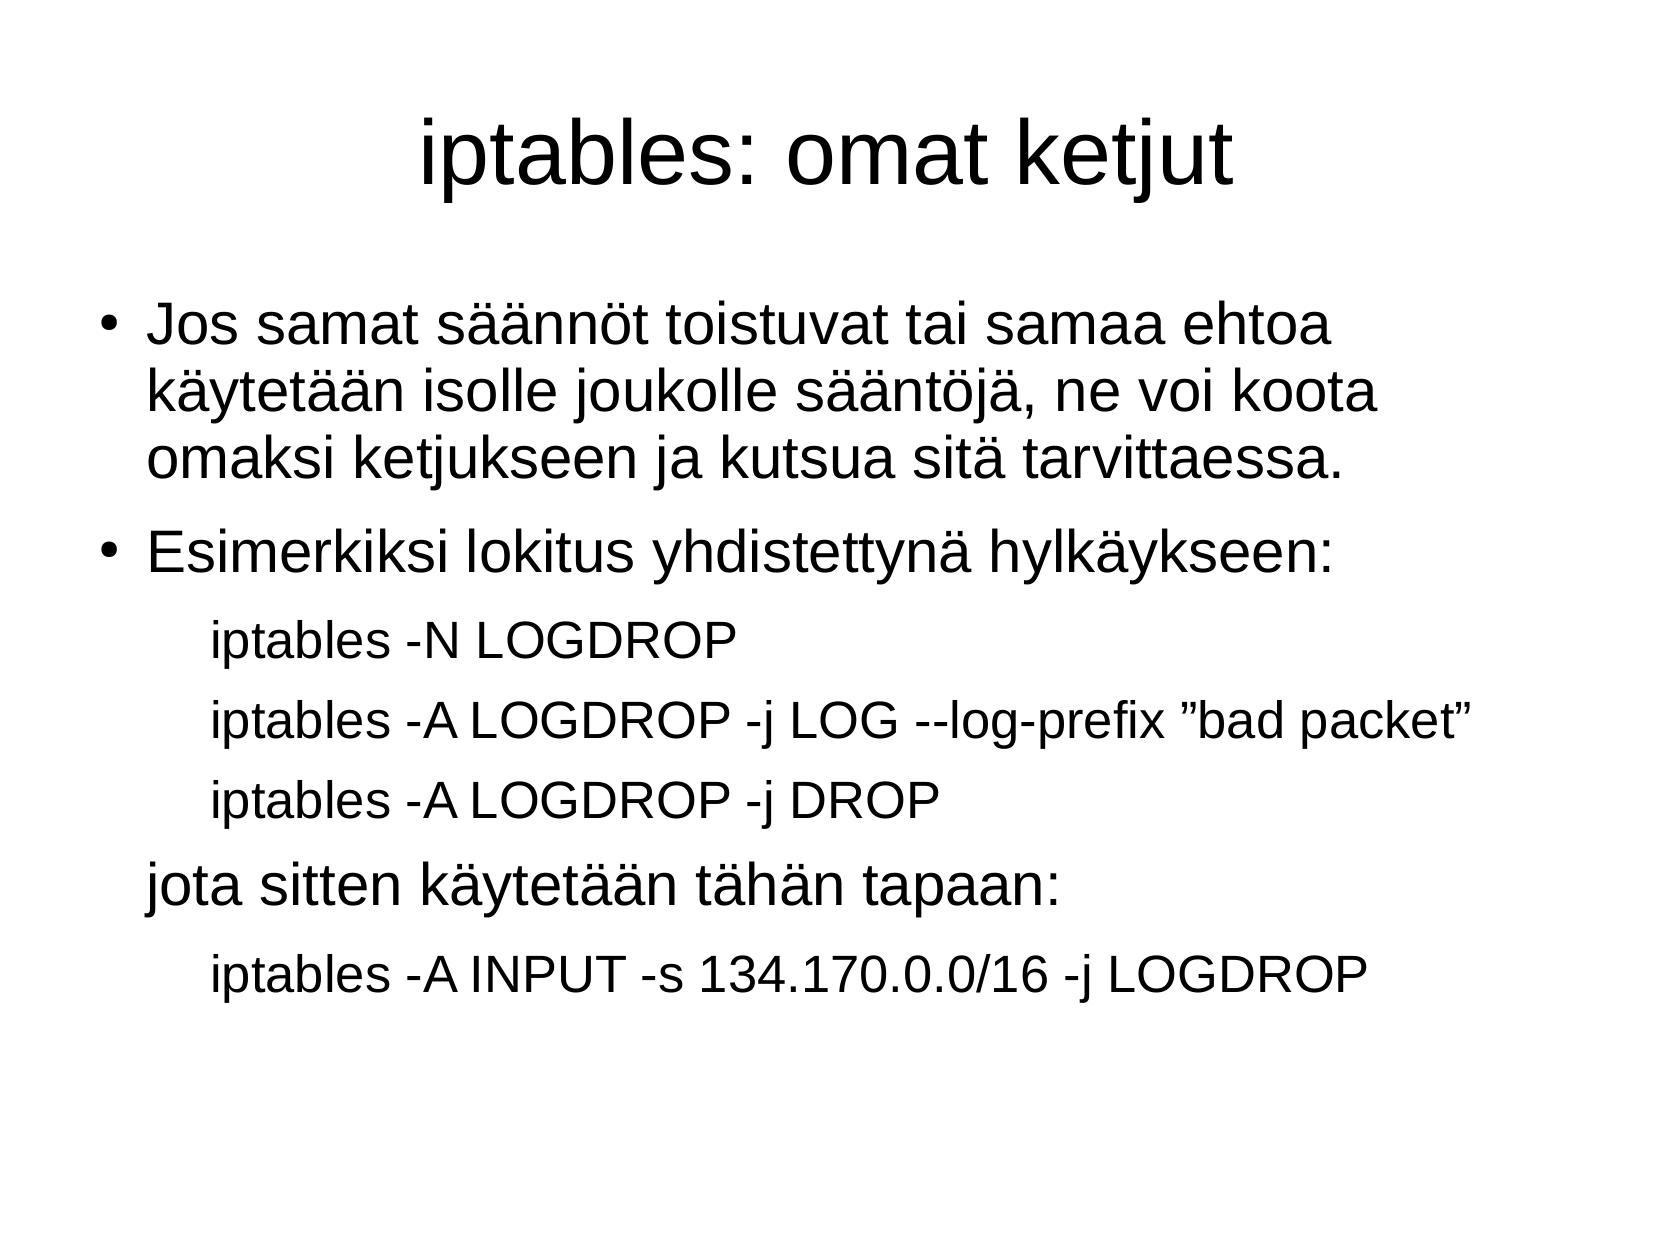

# iptables: omat ketjut
Jos samat säännöt toistuvat tai samaa ehtoa käytetään isolle joukolle sääntöjä, ne voi koota omaksi ketjukseen ja kutsua sitä tarvittaessa.
Esimerkiksi lokitus yhdistettynä hylkäykseen:
iptables -N LOGDROP
iptables -A LOGDROP -j LOG --log-prefix ”bad packet”
iptables -A LOGDROP -j DROP
jota sitten käytetään tähän tapaan:
iptables -A INPUT -s 134.170.0.0/16 -j LOGDROP